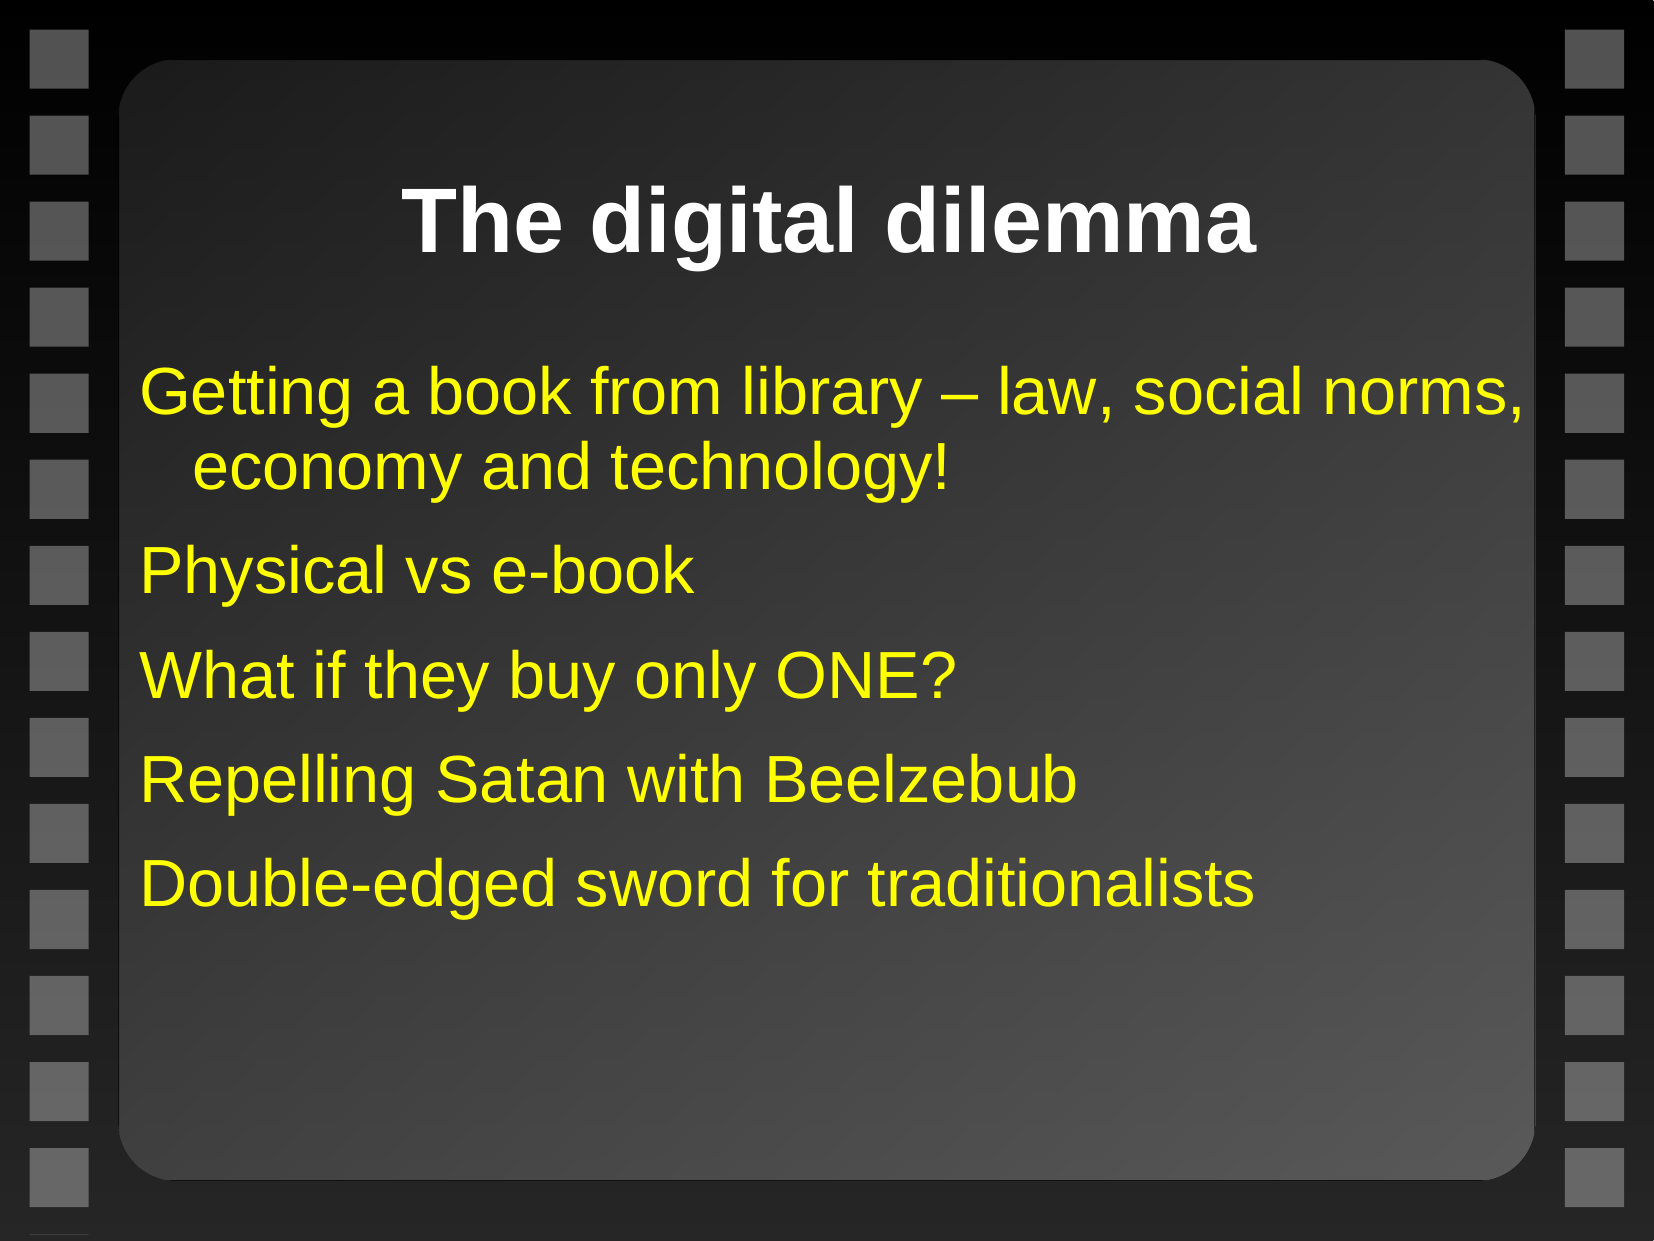

# The digital dilemma
Getting a book from library – law, social norms, economy and technology!
Physical vs e-book
What if they buy only ONE?
Repelling Satan with Beelzebub
Double-edged sword for traditionalists